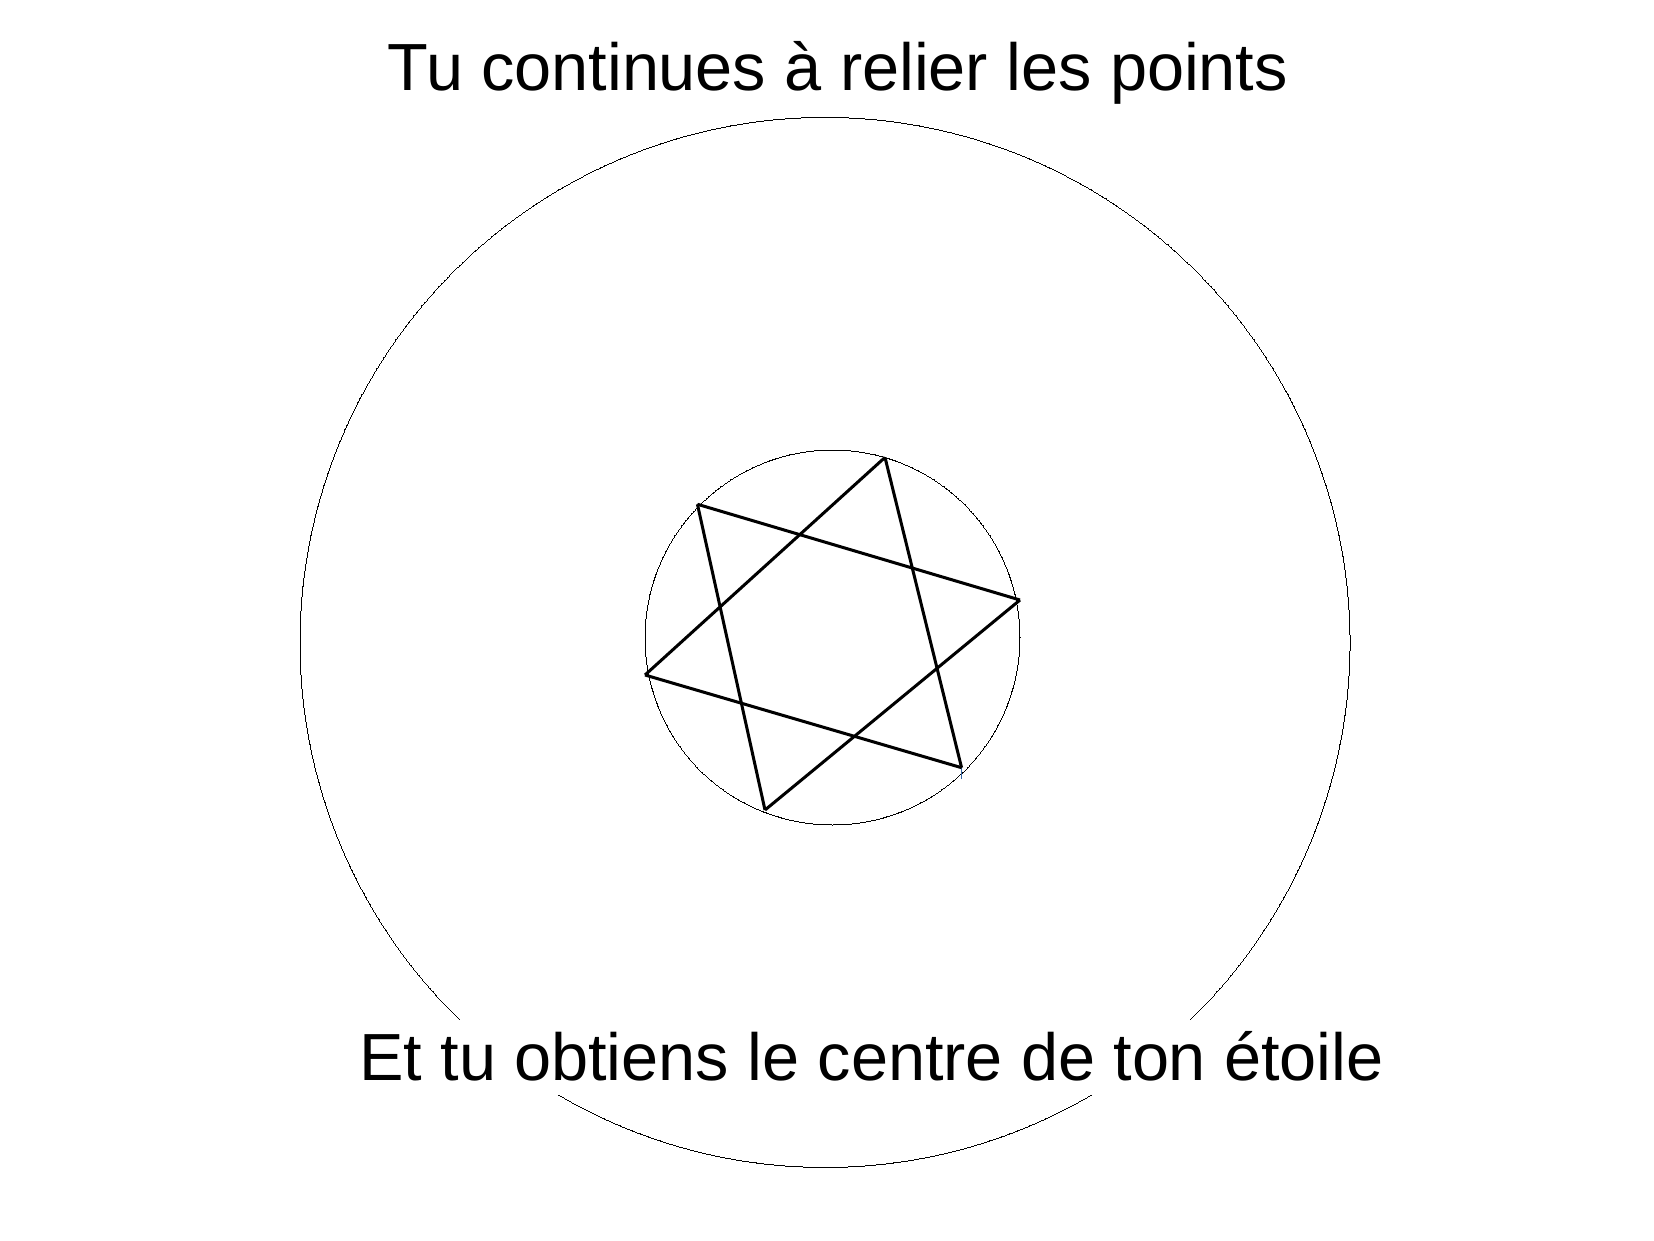

# Tu continues à relier les points
Et tu obtiens le centre de ton étoile